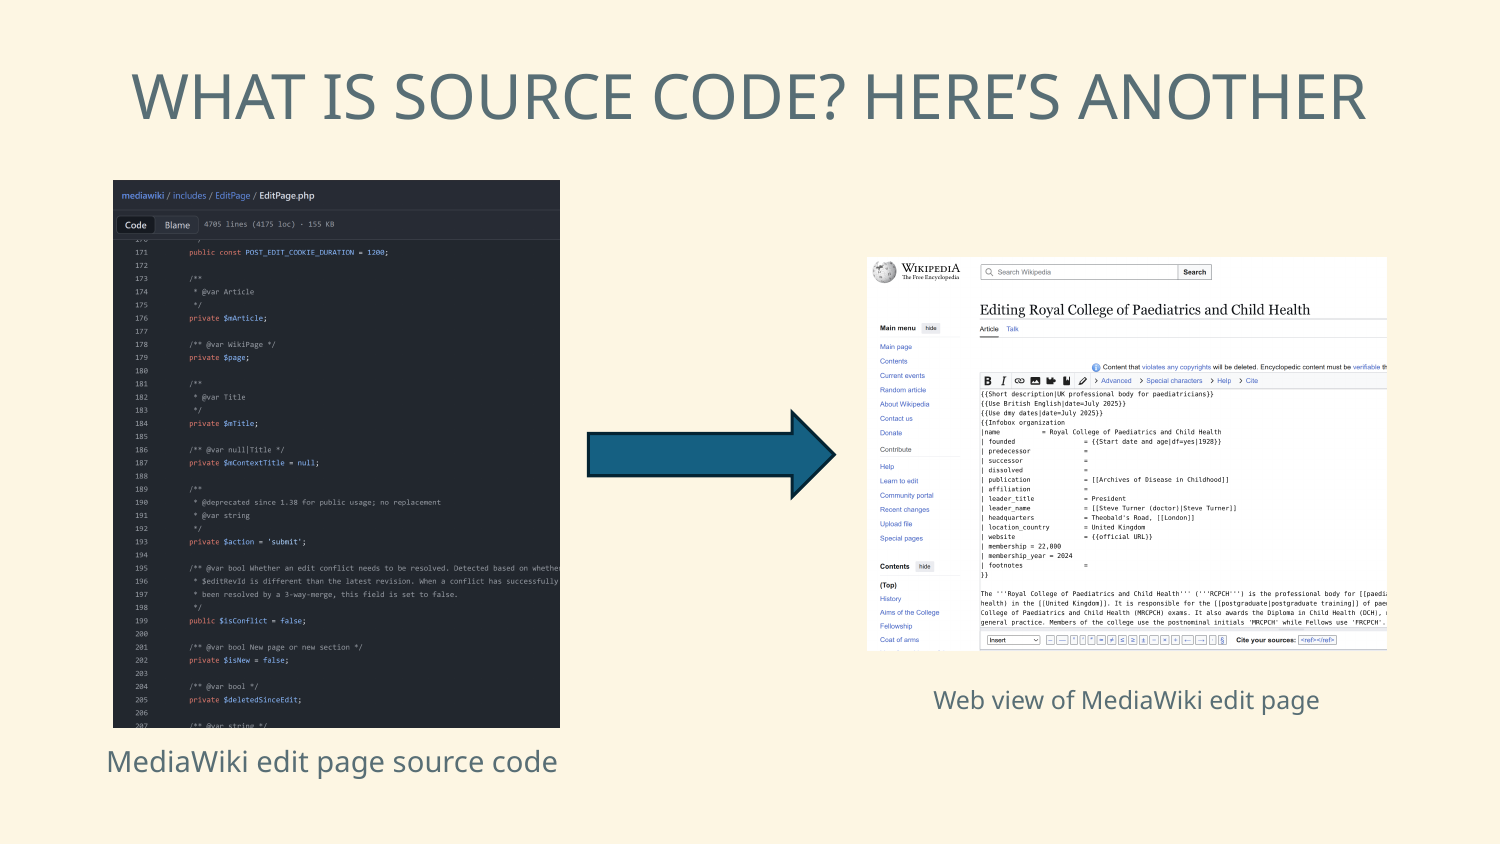

# WHAT IS SOURCE CODE? HERE’S ANOTHER
Web view of MediaWiki edit page​
MediaWiki edit page source code